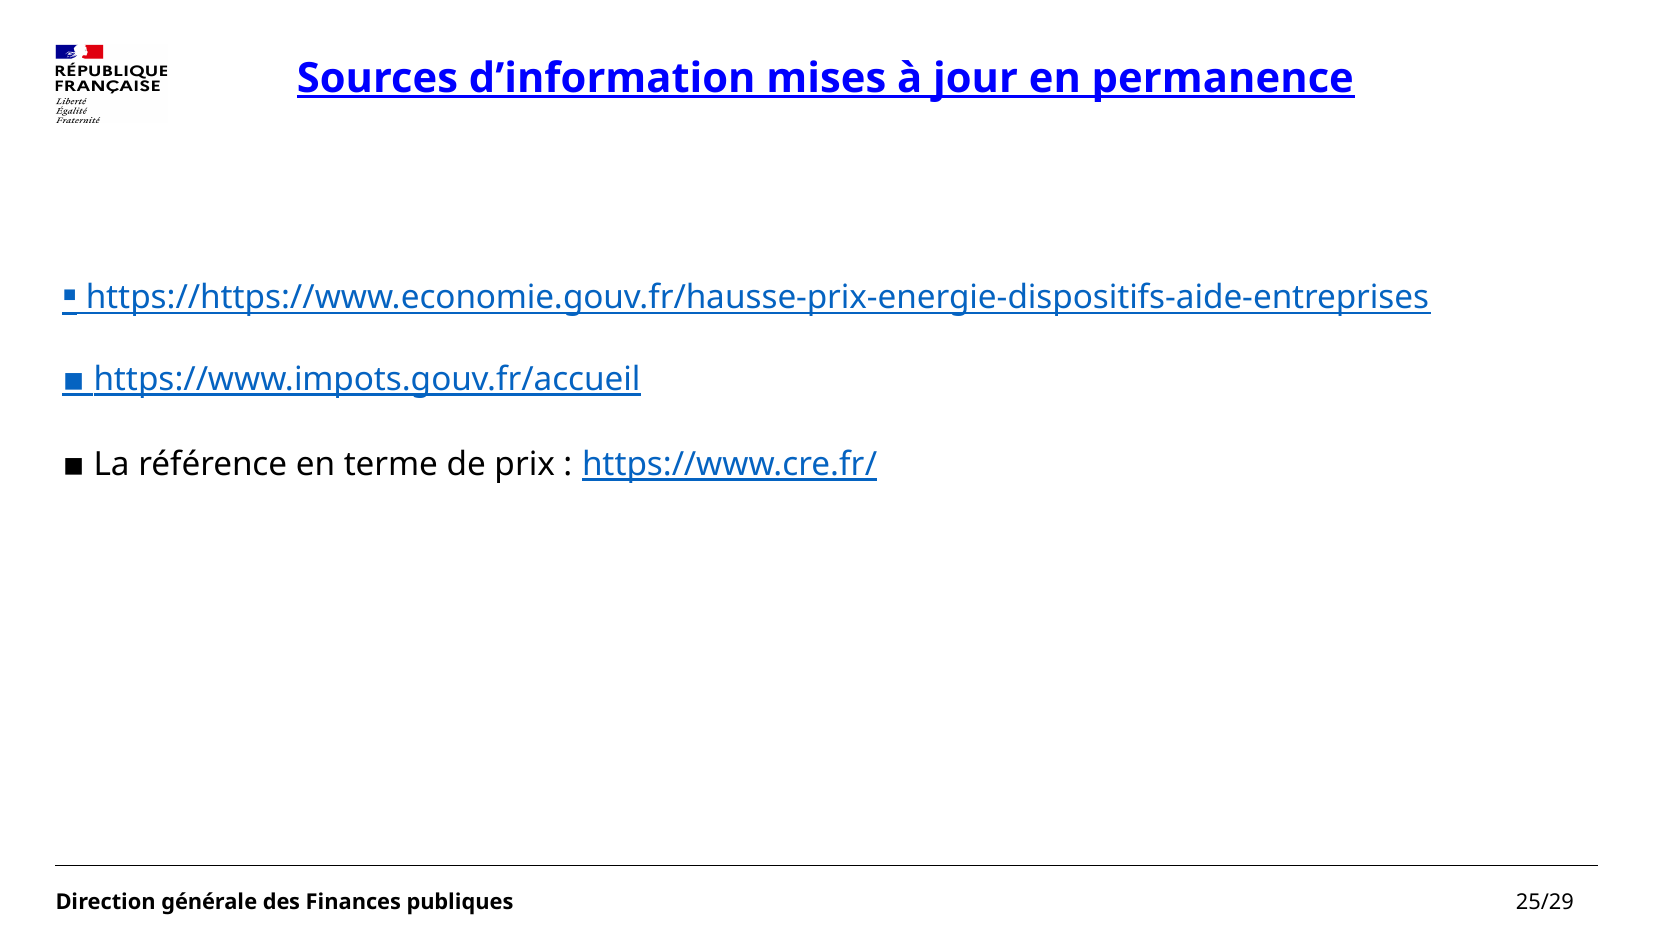

# Sources d’information mises à jour en permanence
▪ https://https://www.economie.gouv.fr/hausse-prix-energie-dispositifs-aide-entreprises
▪ https://www.impots.gouv.fr/accueil
▪ La référence en terme de prix : https://www.cre.fr/